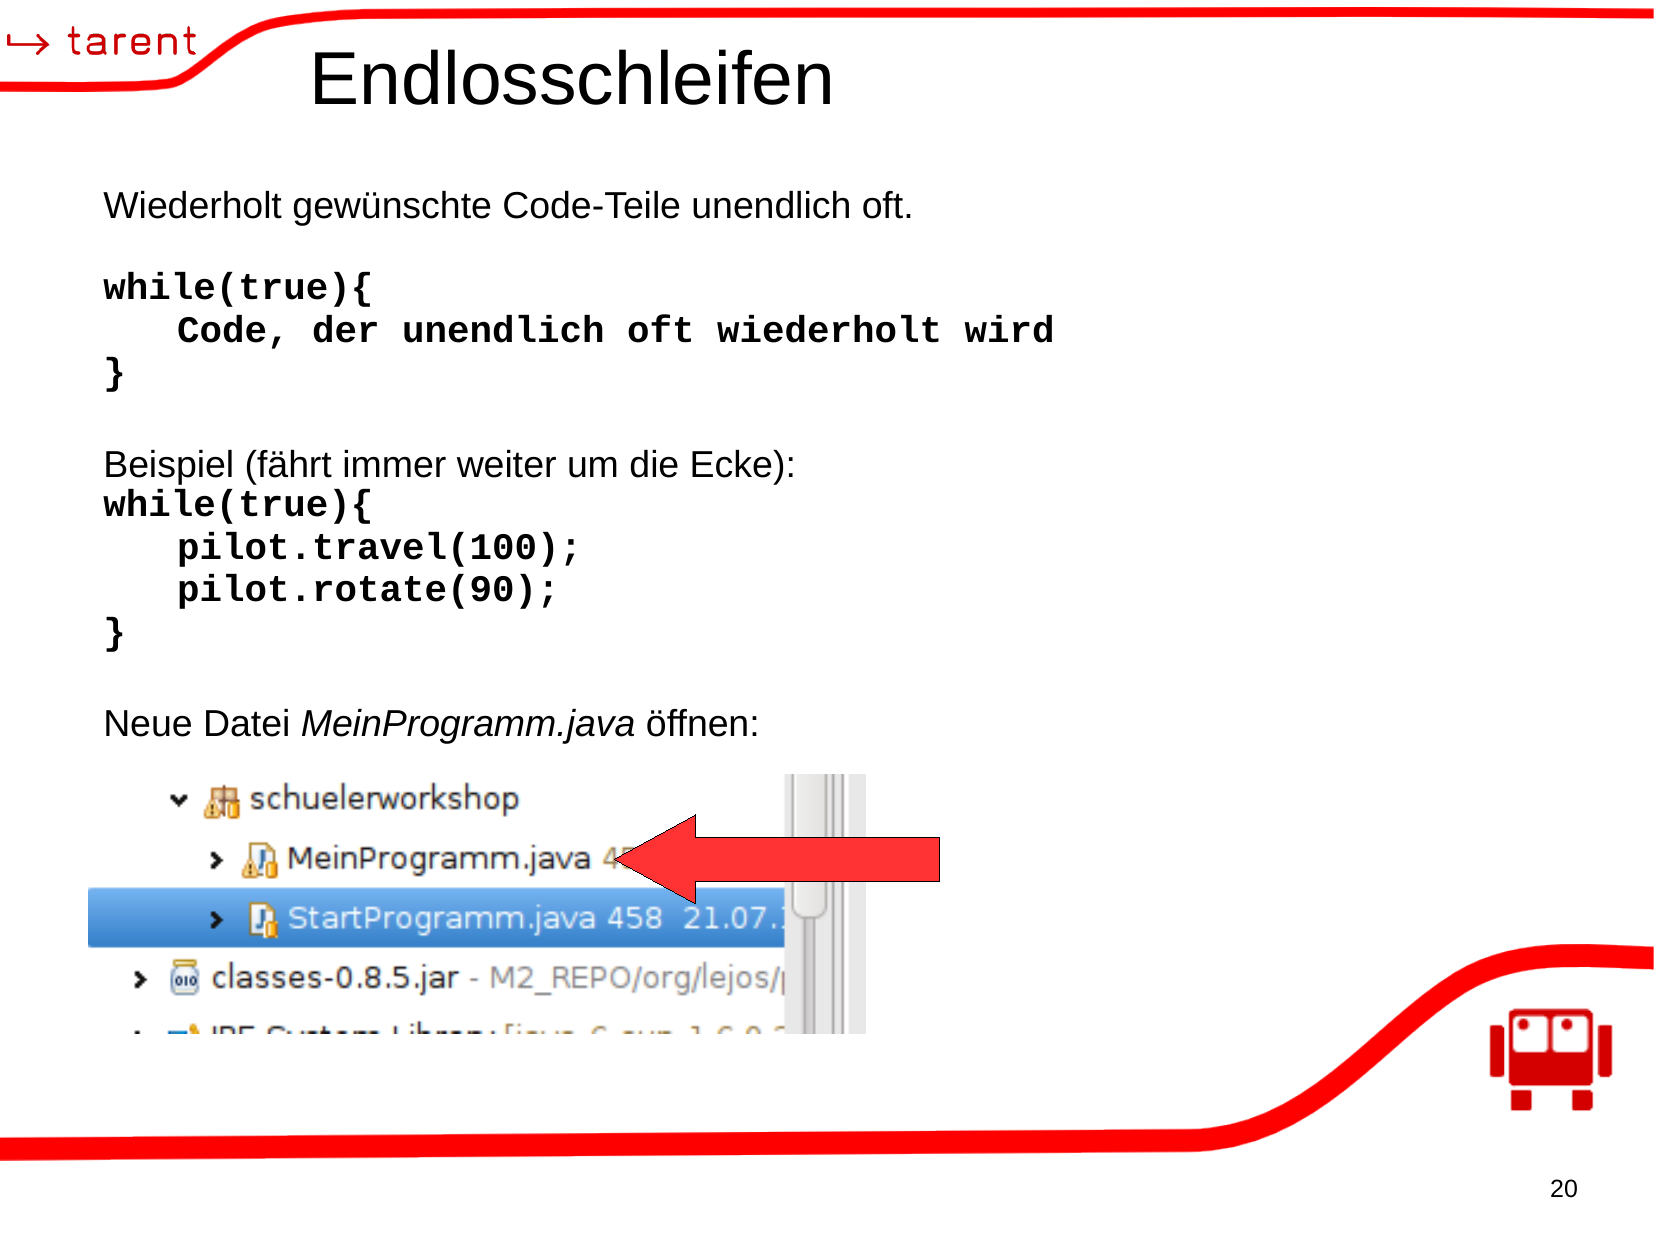

Endlosschleifen
Wiederholt gewünschte Code-Teile unendlich oft.
while(true){
	Code, der unendlich oft wiederholt wird
}
Beispiel (fährt immer weiter um die Ecke):
while(true){
	pilot.travel(100);
	pilot.rotate(90);
}
Neue Datei MeinProgramm.java öffnen: